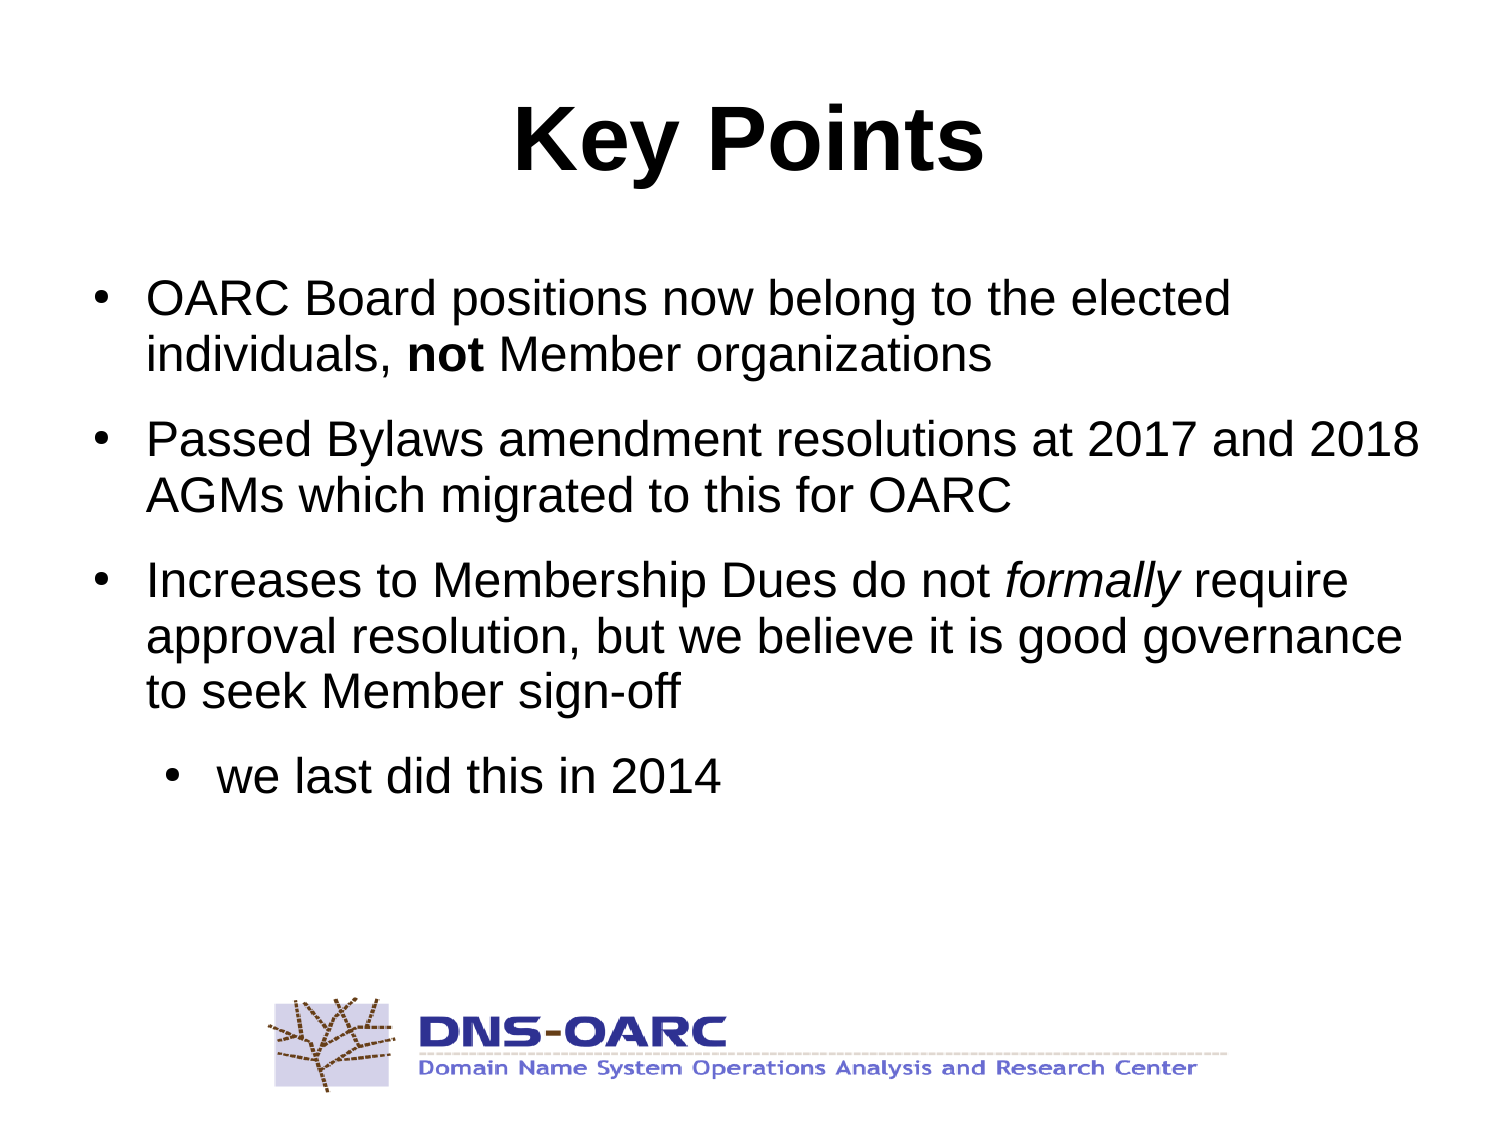

# Key Points
OARC Board positions now belong to the elected individuals, not Member organizations
Passed Bylaws amendment resolutions at 2017 and 2018 AGMs which migrated to this for OARC
Increases to Membership Dues do not formally require approval resolution, but we believe it is good governance to seek Member sign-off
we last did this in 2014